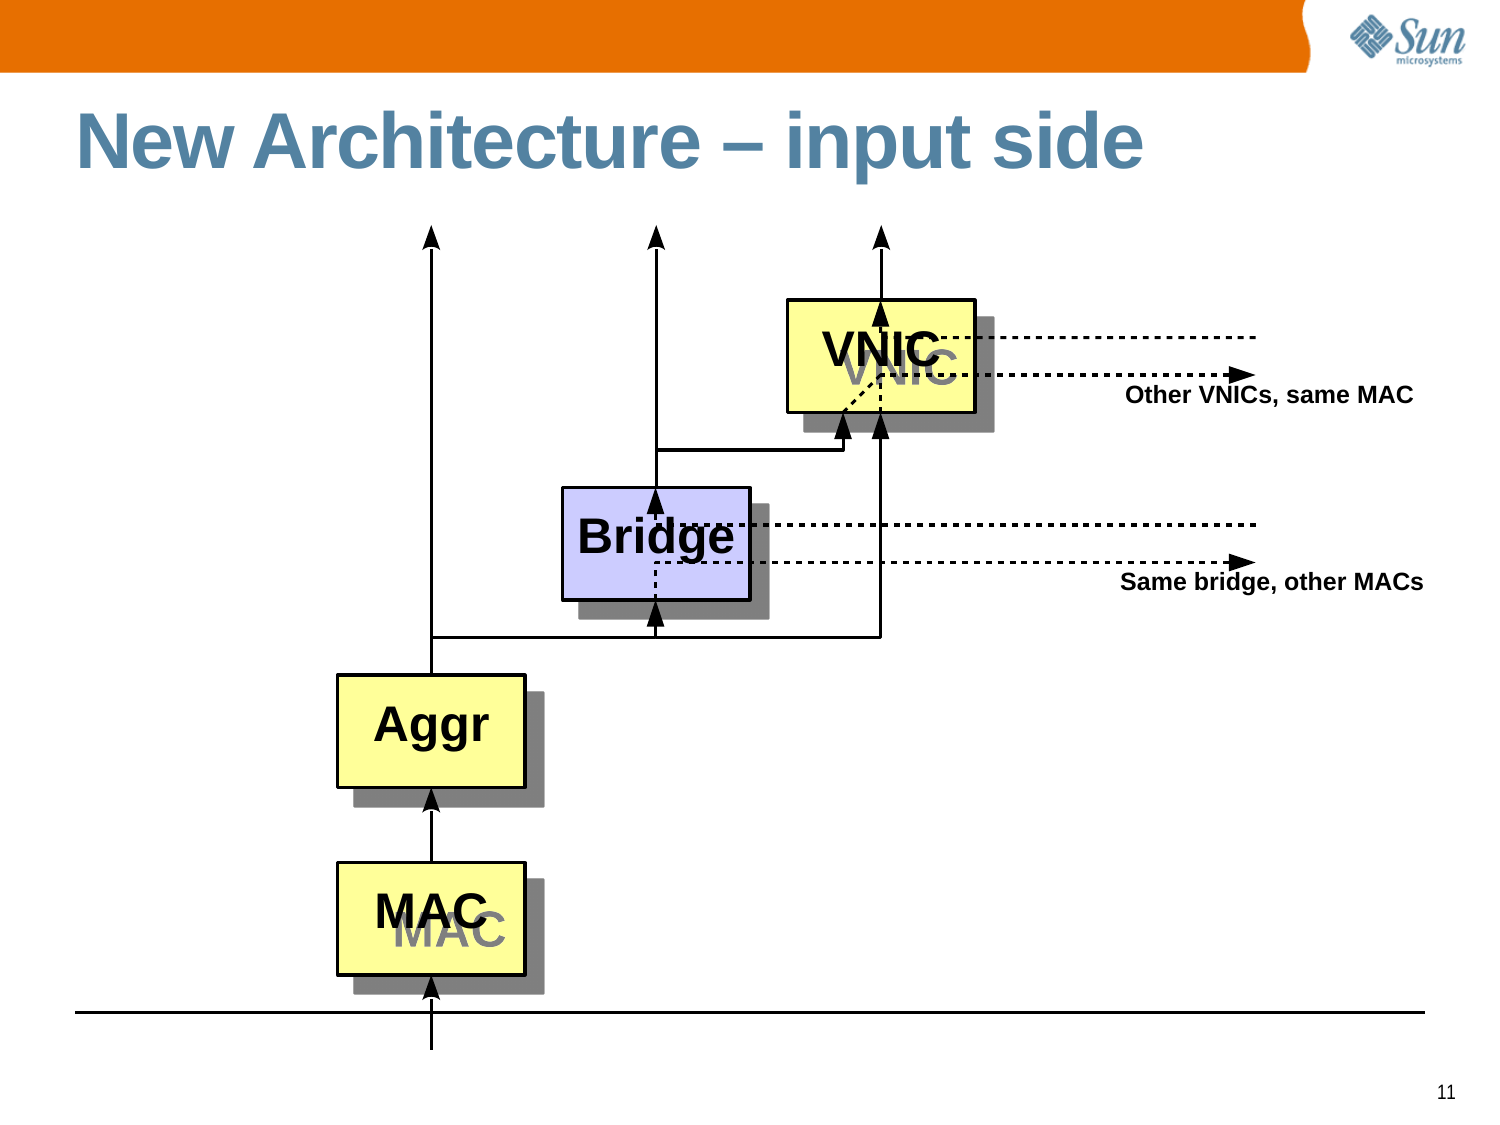

# New Architecture – input side
VNIC
Other VNICs, same MAC
Bridge
Same bridge, other MACs
Aggr
MAC